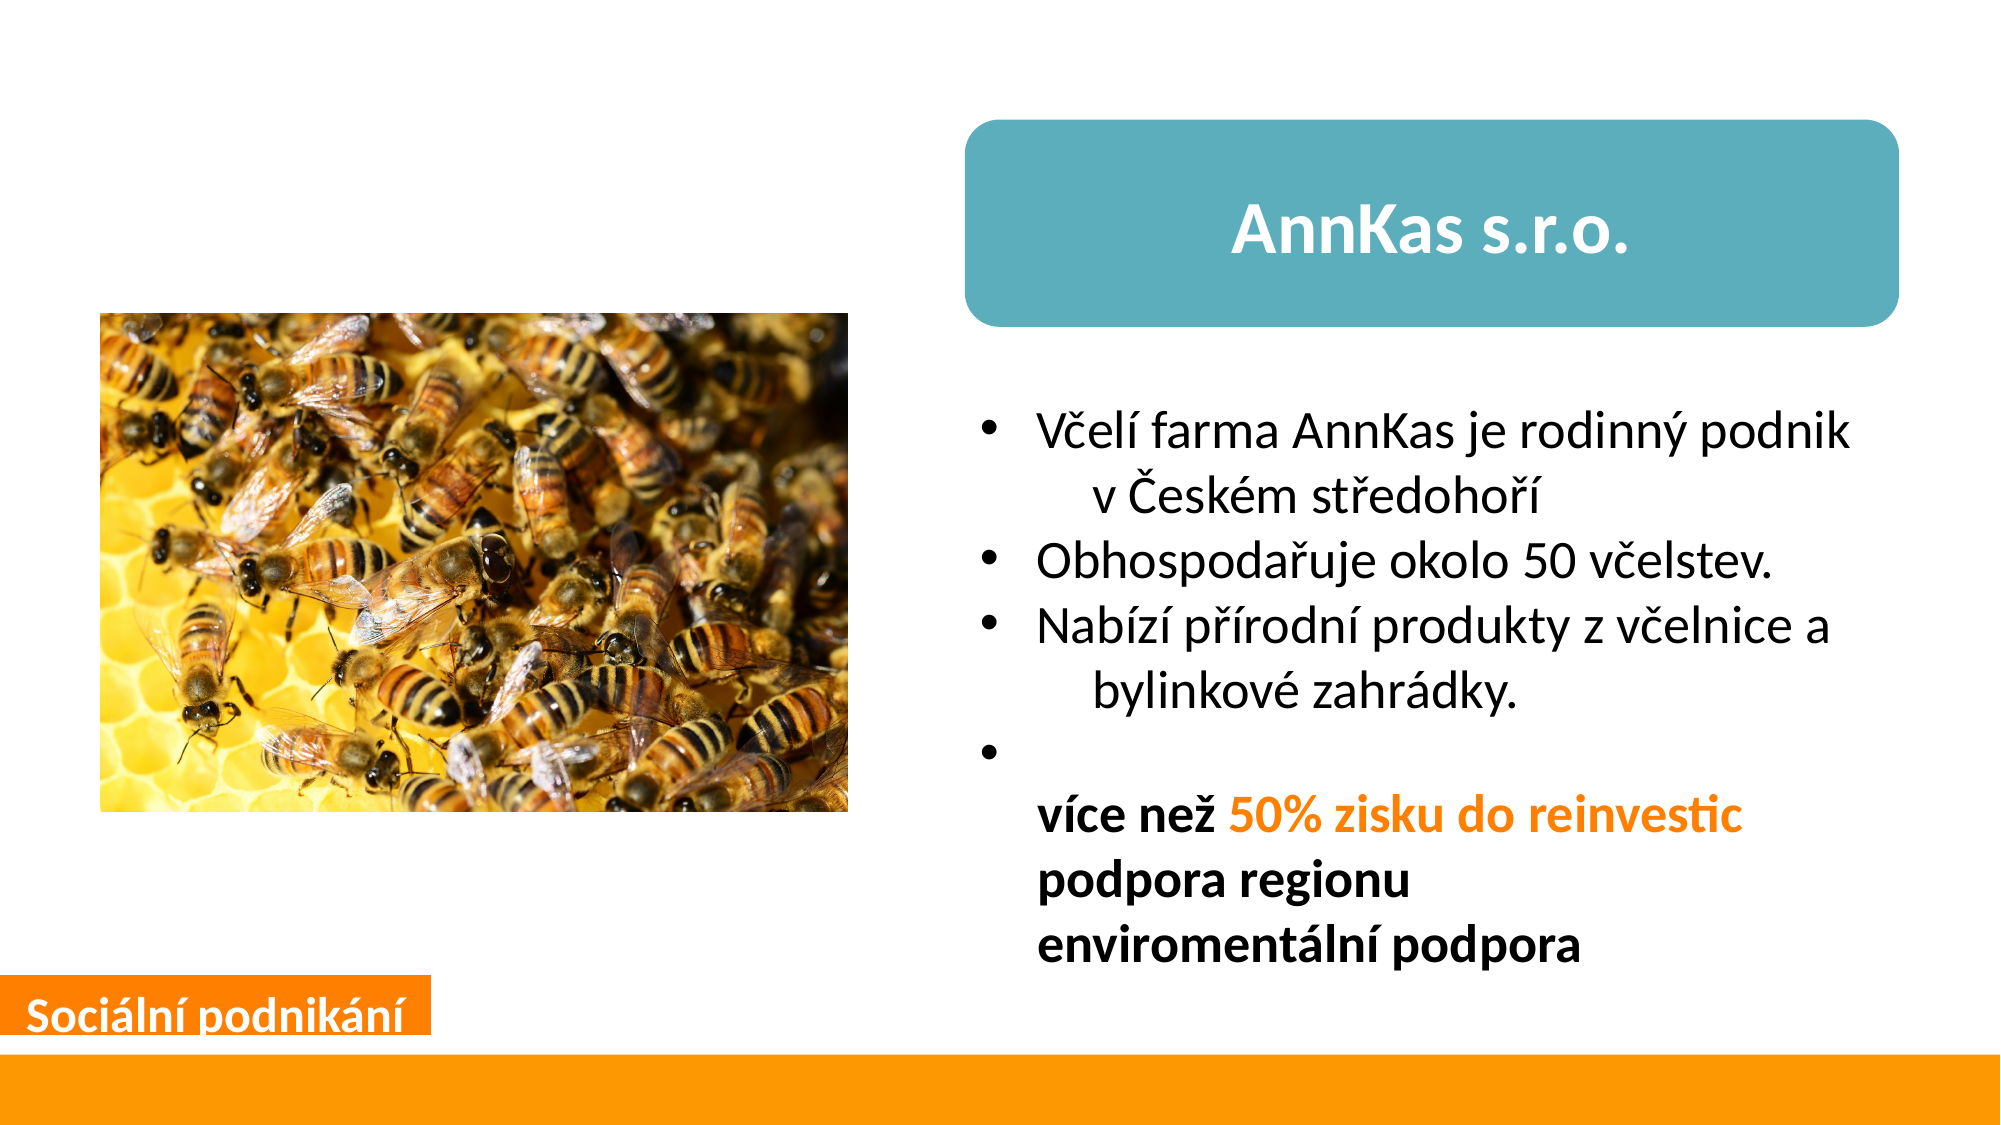

AnnKas s.r.o.
Včelí farma AnnKas je rodinný podnik v Českém středohoří
Obhospodařuje okolo 50 včelstev.
Nabízí přírodní produkty z včelnice a bylinkové zahrádky.
více než 50% zisku do reinvestic
podpora regionu
enviromentální podpora
Sociální podnikání